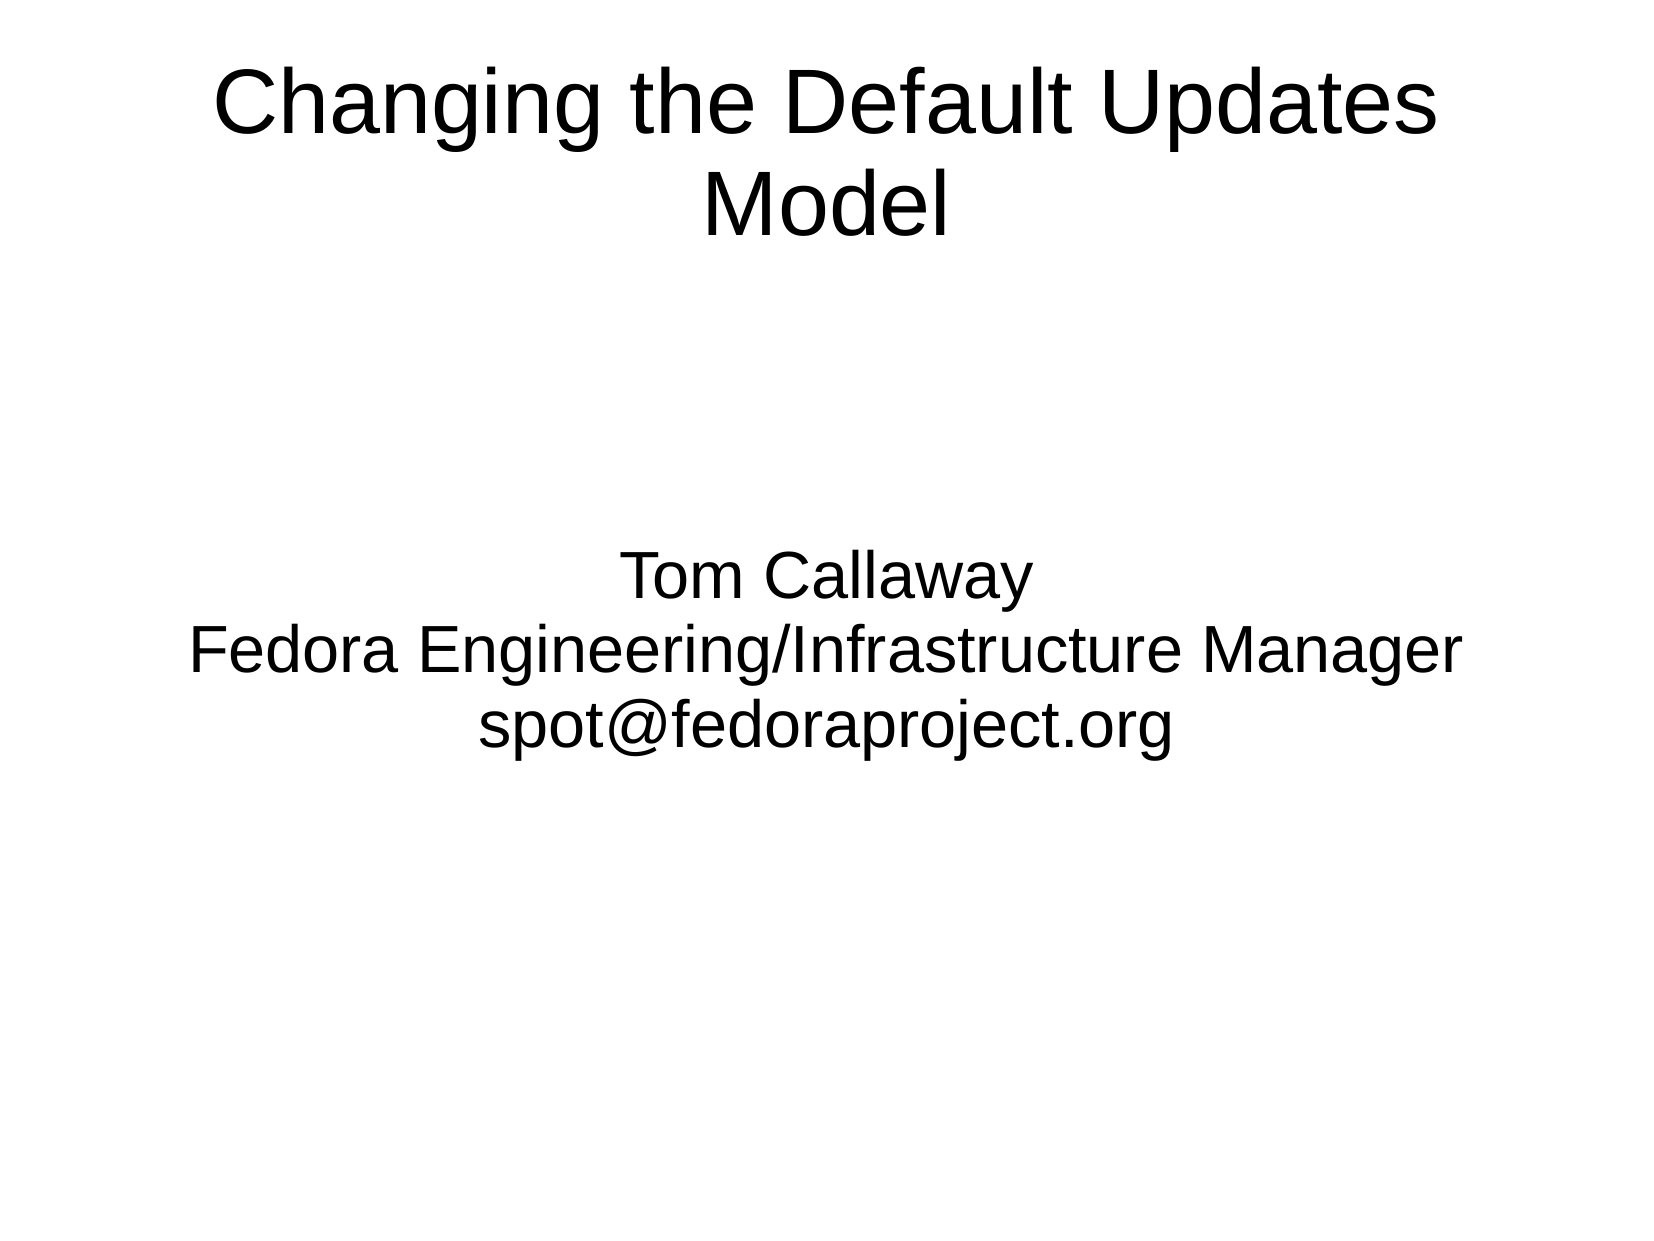

# Changing the Default Updates Model
Tom Callaway
Fedora Engineering/Infrastructure Manager
spot@fedoraproject.org